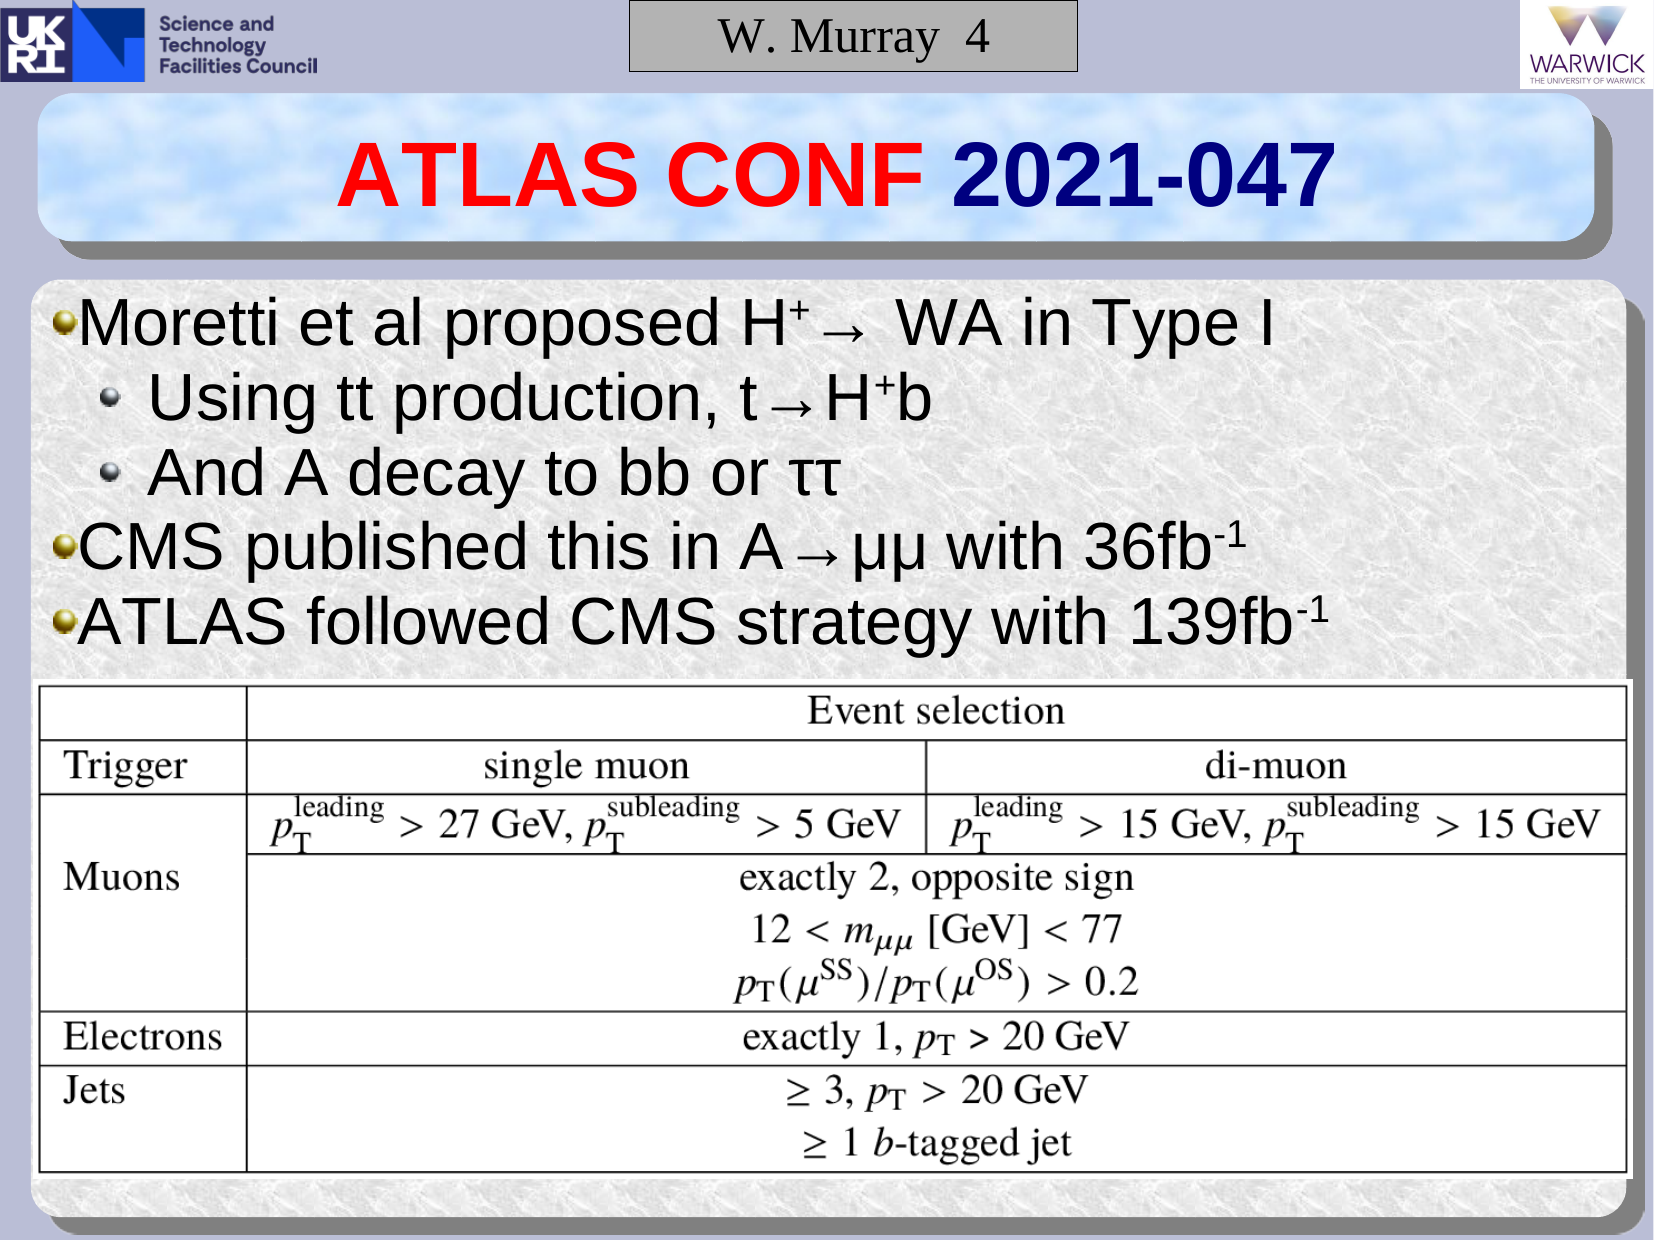

# ATLAS CONF 2021-047
Moretti et al proposed H+→ WA in Type I
Using tt production, t→H+b
And A decay to bb or ττ
CMS published this in A→μμ with 36fb-1
ATLAS followed CMS strategy with 139fb-1